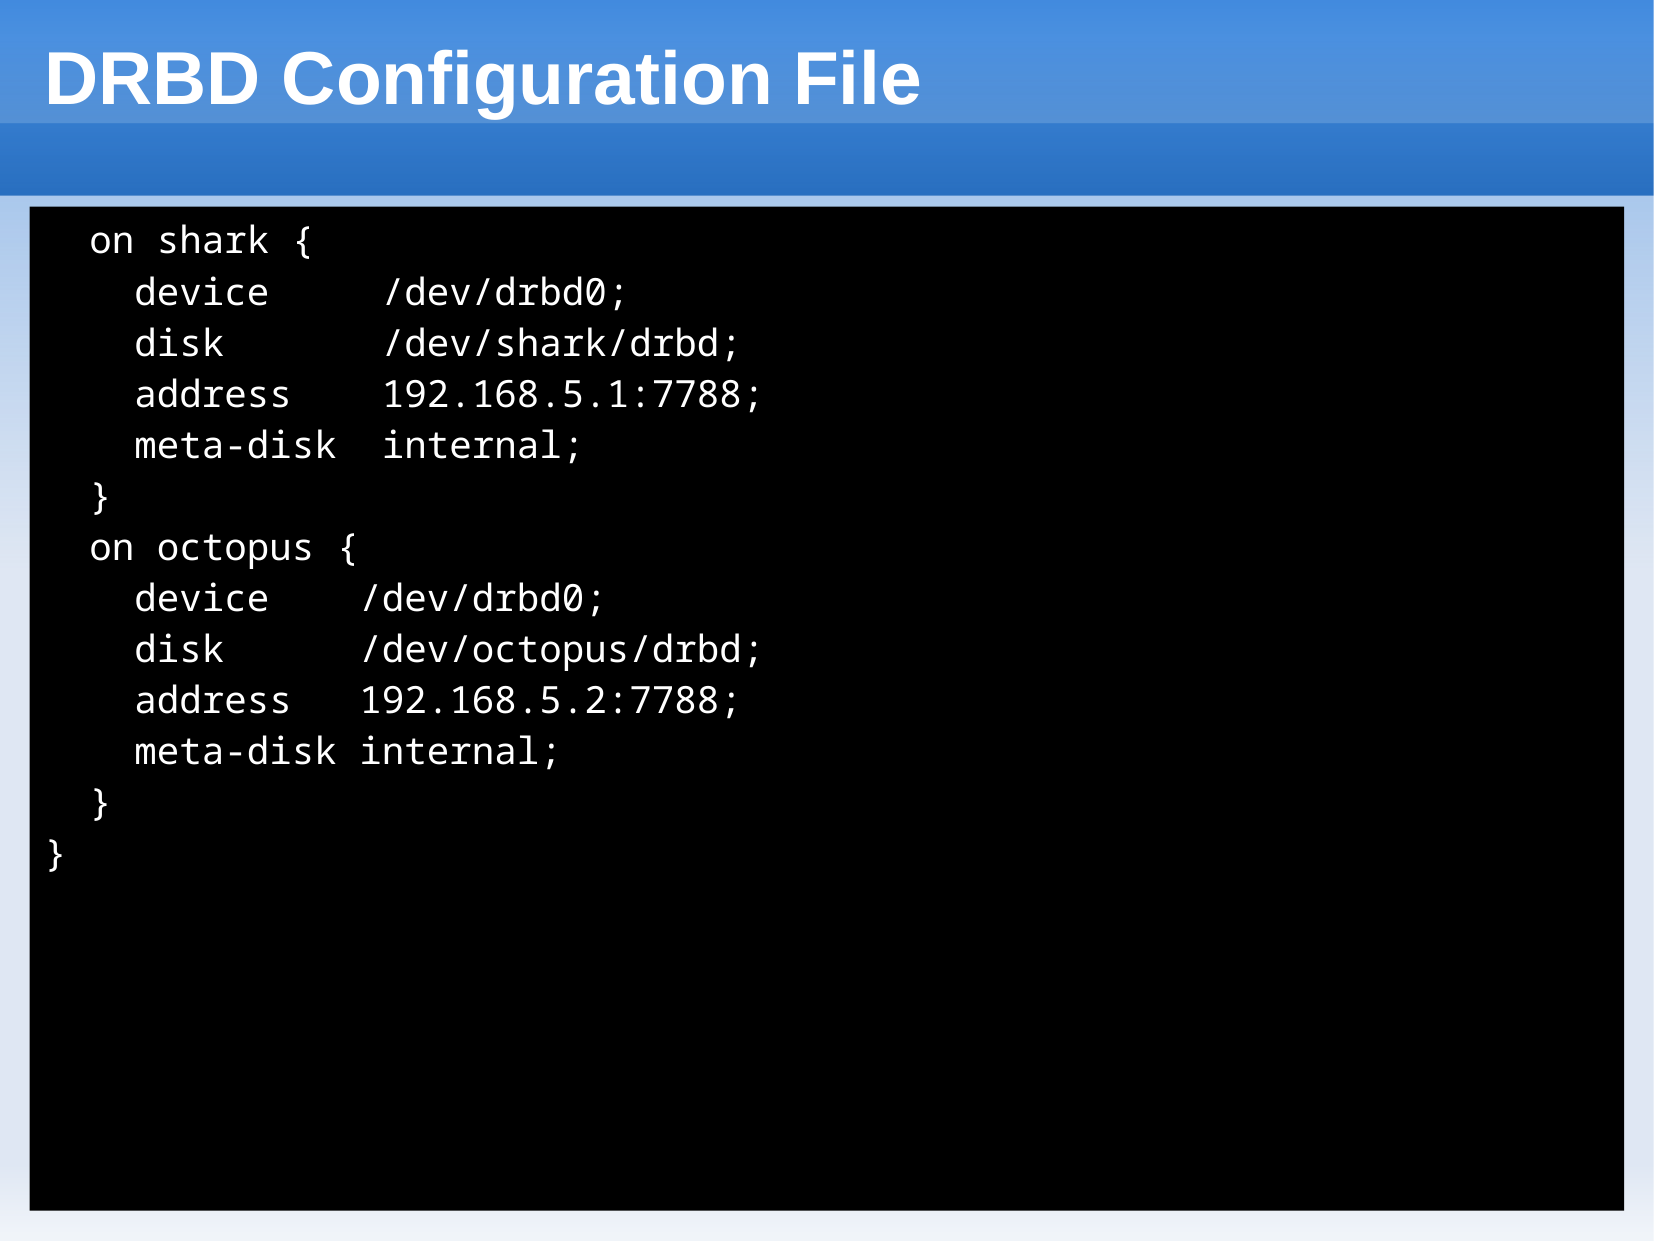

DRBD Configuration File
 on shark {
 device /dev/drbd0;
 disk /dev/shark/drbd;
 address 192.168.5.1:7788;
 meta-disk internal;
 }
 on octopus {
 device /dev/drbd0;
 disk /dev/octopus/drbd;
 address 192.168.5.2:7788;
 meta-disk internal;
 }
}